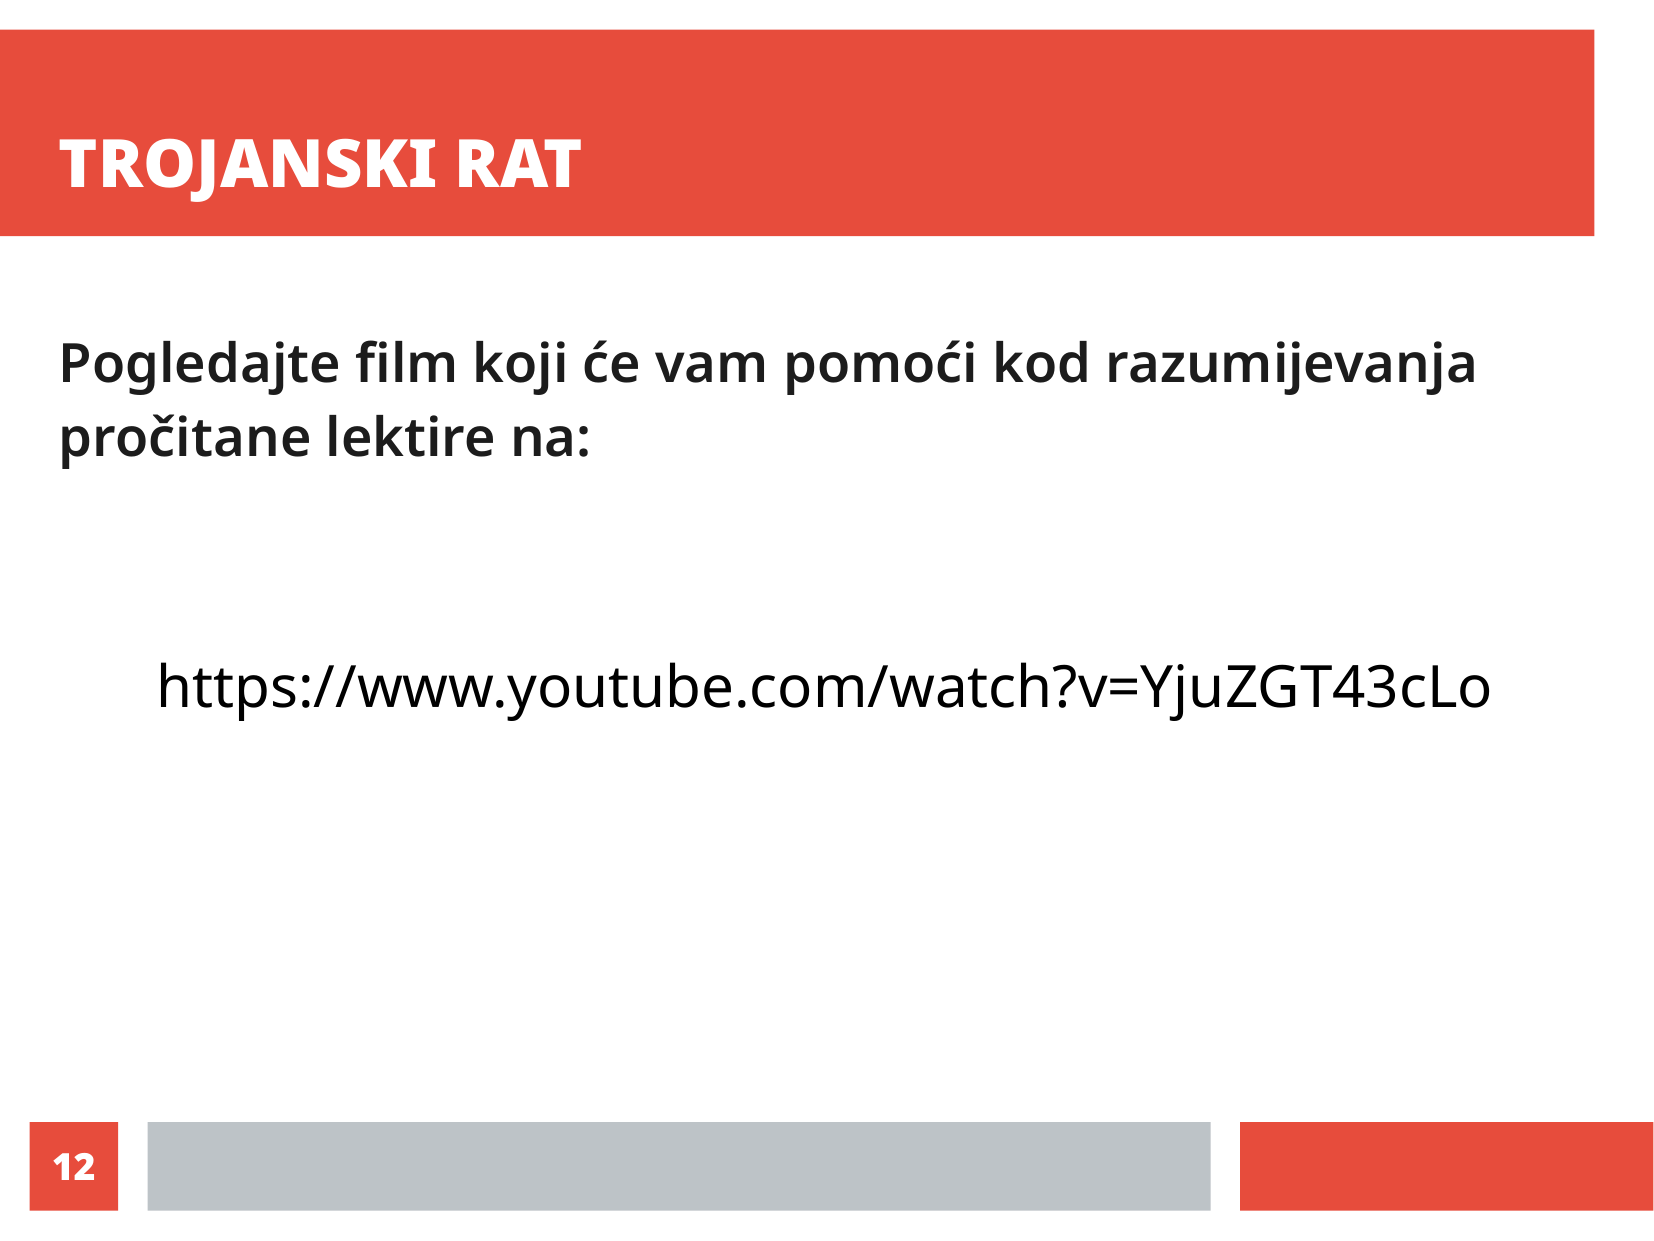

# TROJANSKI RAT
Pogledajte film koji će vam pomoći kod razumijevanja pročitane lektire na:
https://www.youtube.com/watch?v=YjuZGT43cLo
12